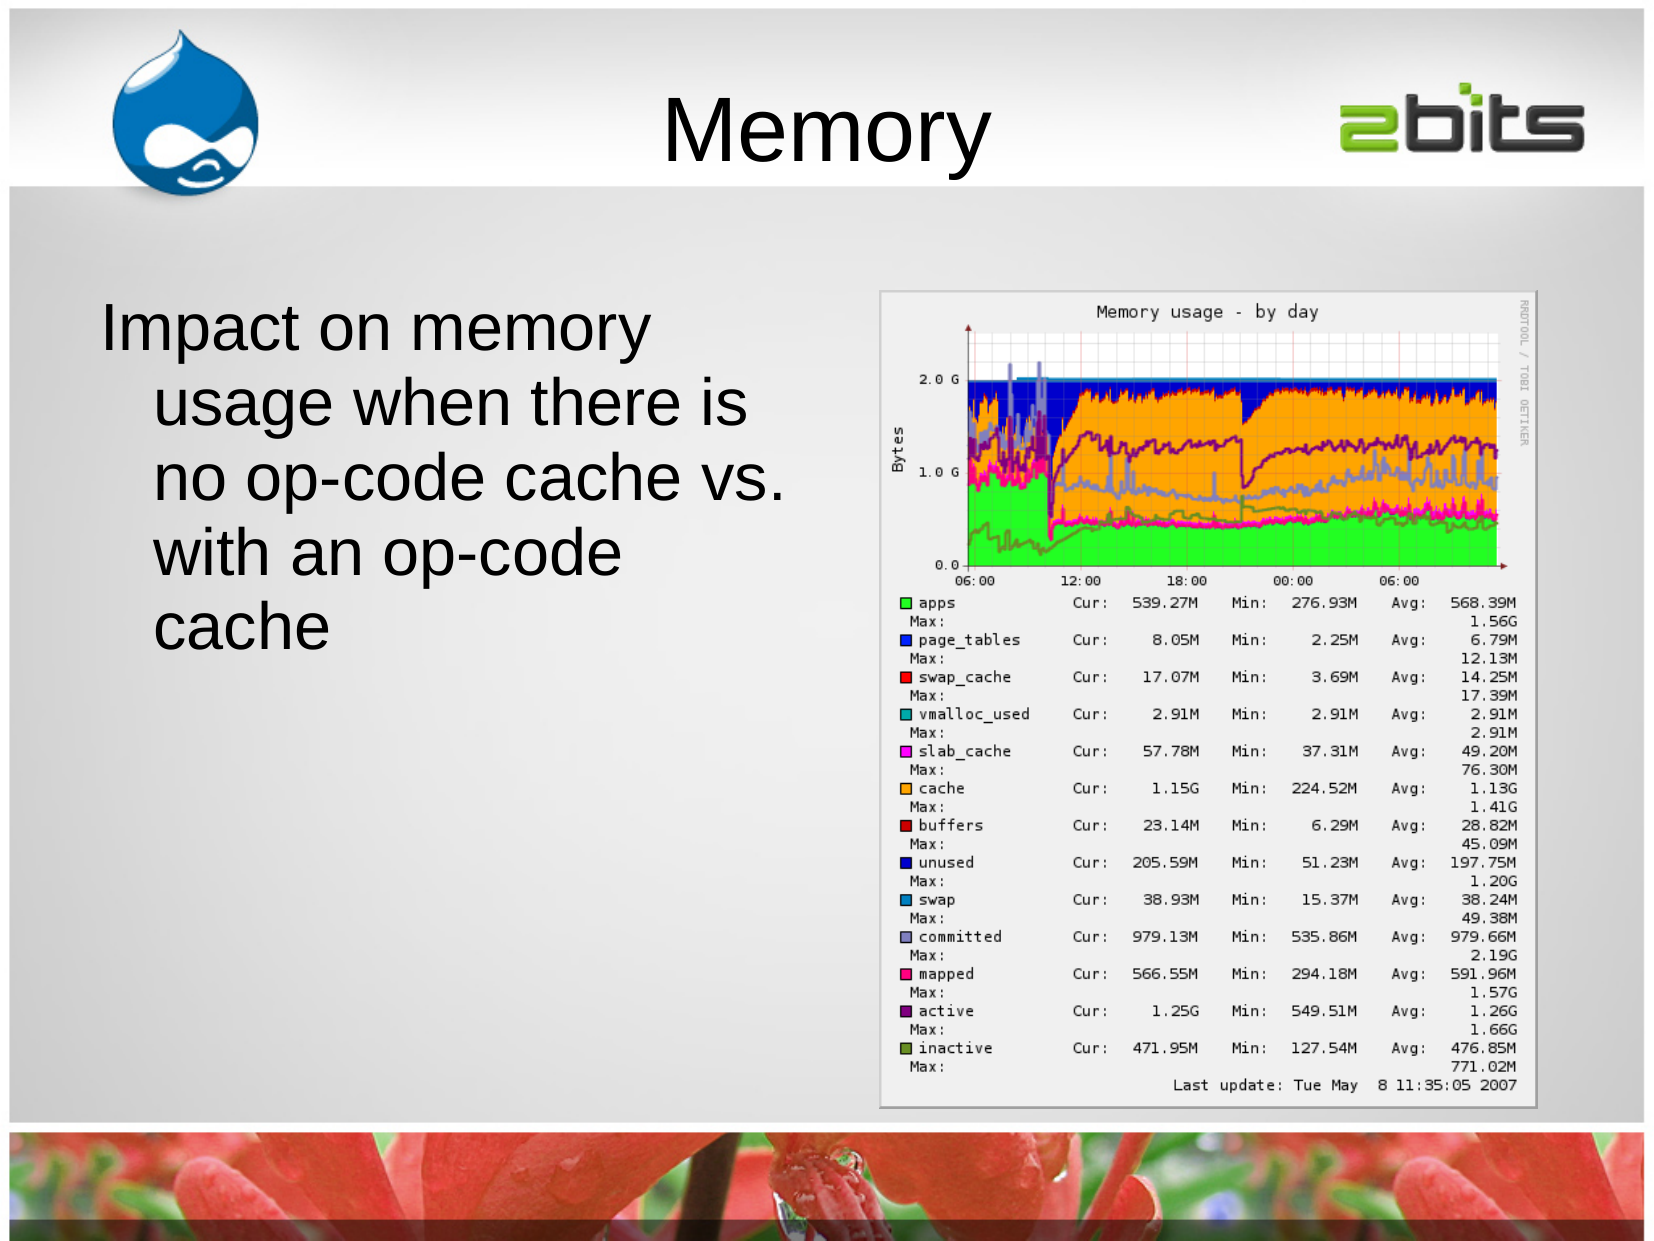

# Memory
Impact on memory usage when there is no op-code cache vs. with an op-code cache